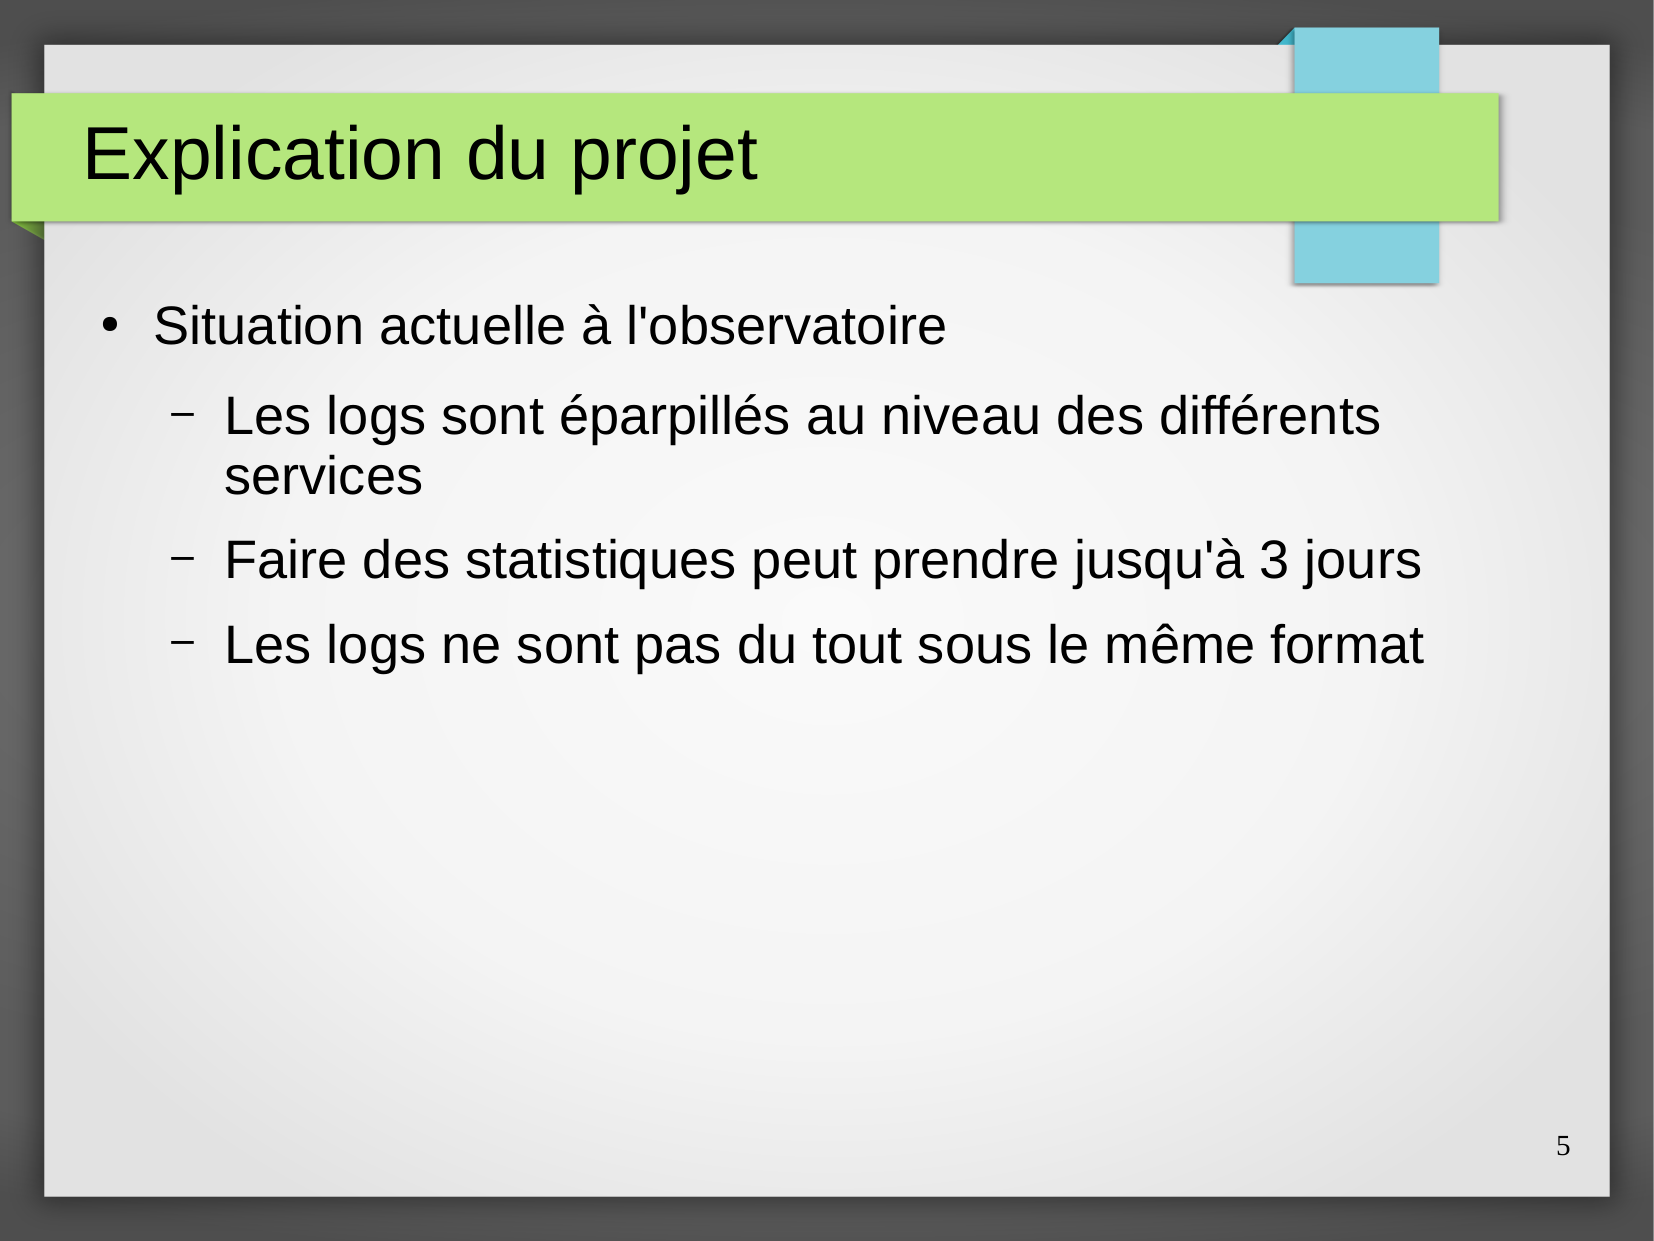

# Explication du projet
Situation actuelle à l'observatoire
Les logs sont éparpillés au niveau des différents services
Faire des statistiques peut prendre jusqu'à 3 jours
Les logs ne sont pas du tout sous le même format
5